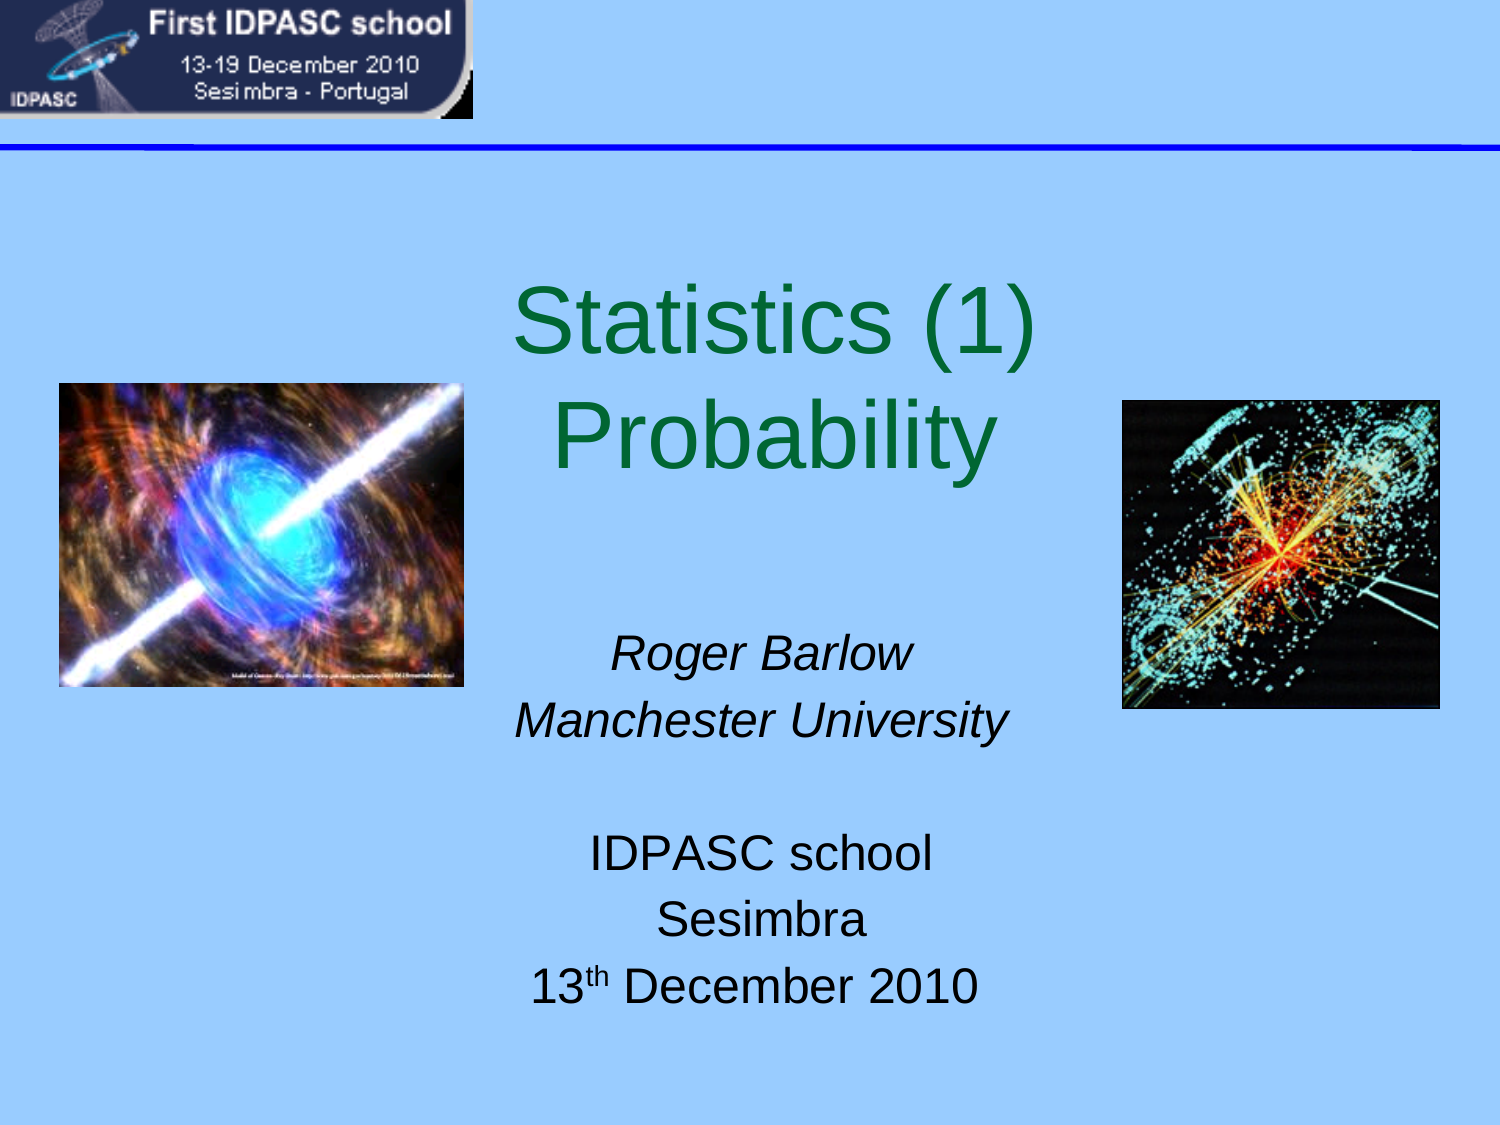

# Statistics (1) Probability
Roger Barlow
Manchester University
IDPASC school
Sesimbra
13th December 2010